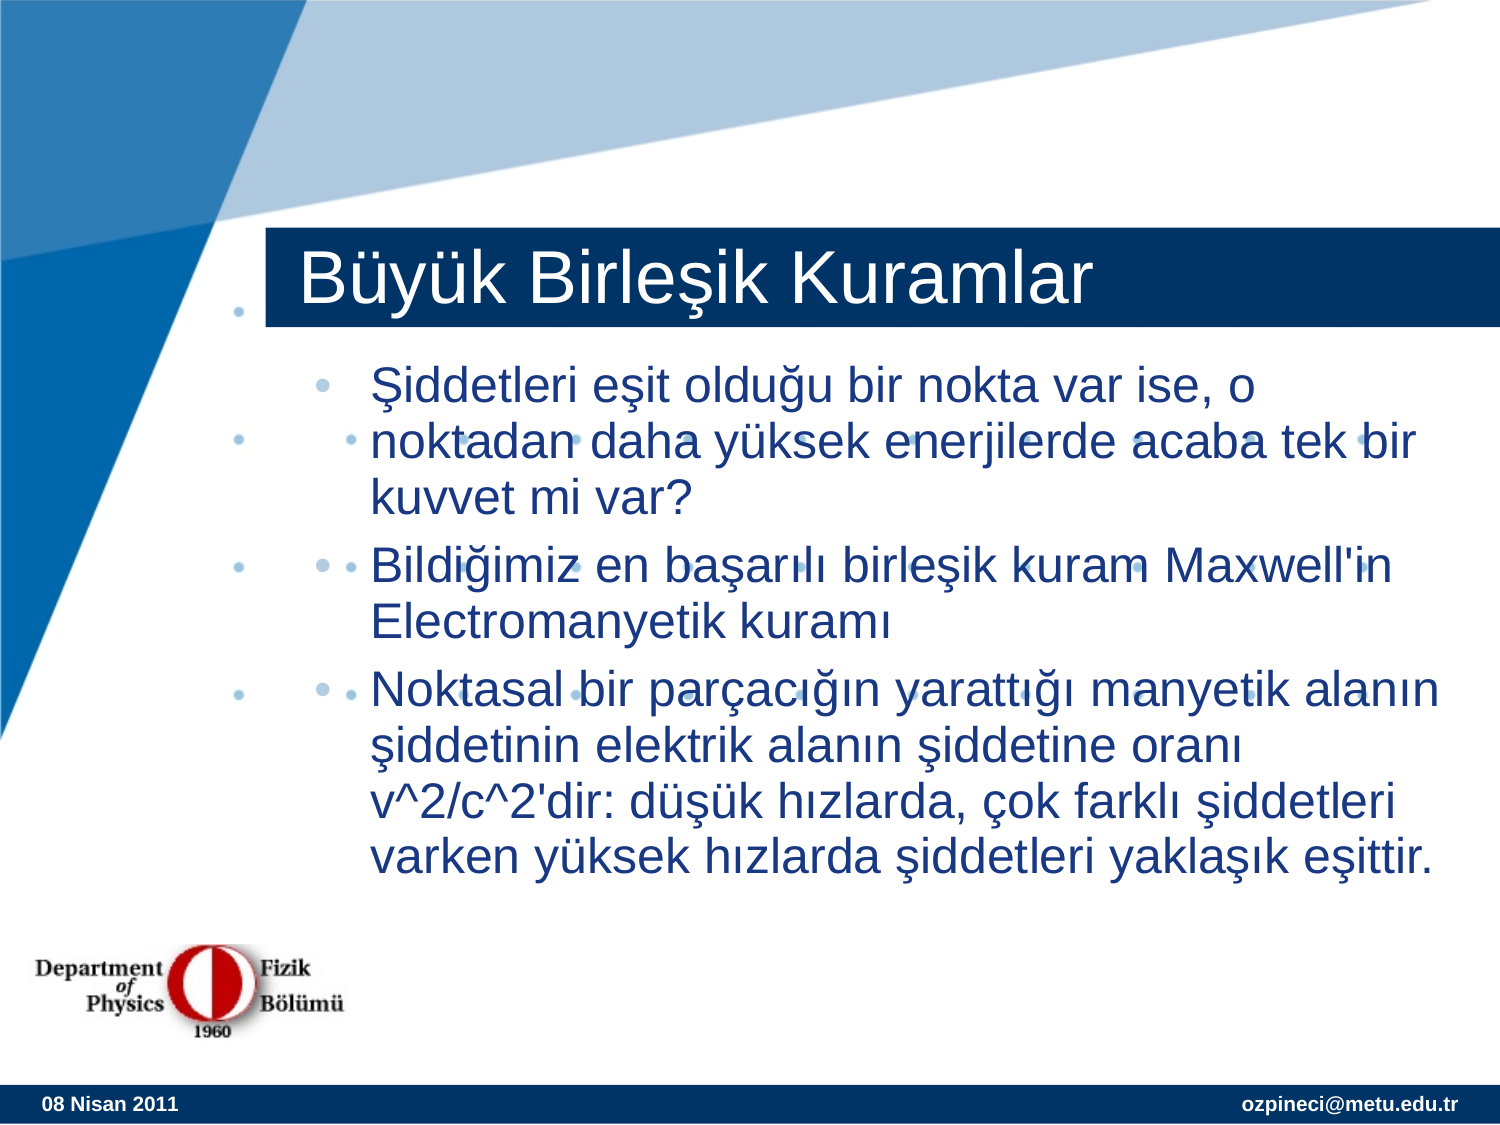

# Büyük Birleşik Kuramlar
Şiddetleri eşit olduğu bir nokta var ise, o noktadan daha yüksek enerjilerde acaba tek bir kuvvet mi var?
Bildiğimiz en başarılı birleşik kuram Maxwell'in Electromanyetik kuramı
Noktasal bir parçacığın yarattığı manyetik alanın şiddetinin elektrik alanın şiddetine oranı v^2/c^2'dir: düşük hızlarda, çok farklı şiddetleri varken yüksek hızlarda şiddetleri yaklaşık eşittir.